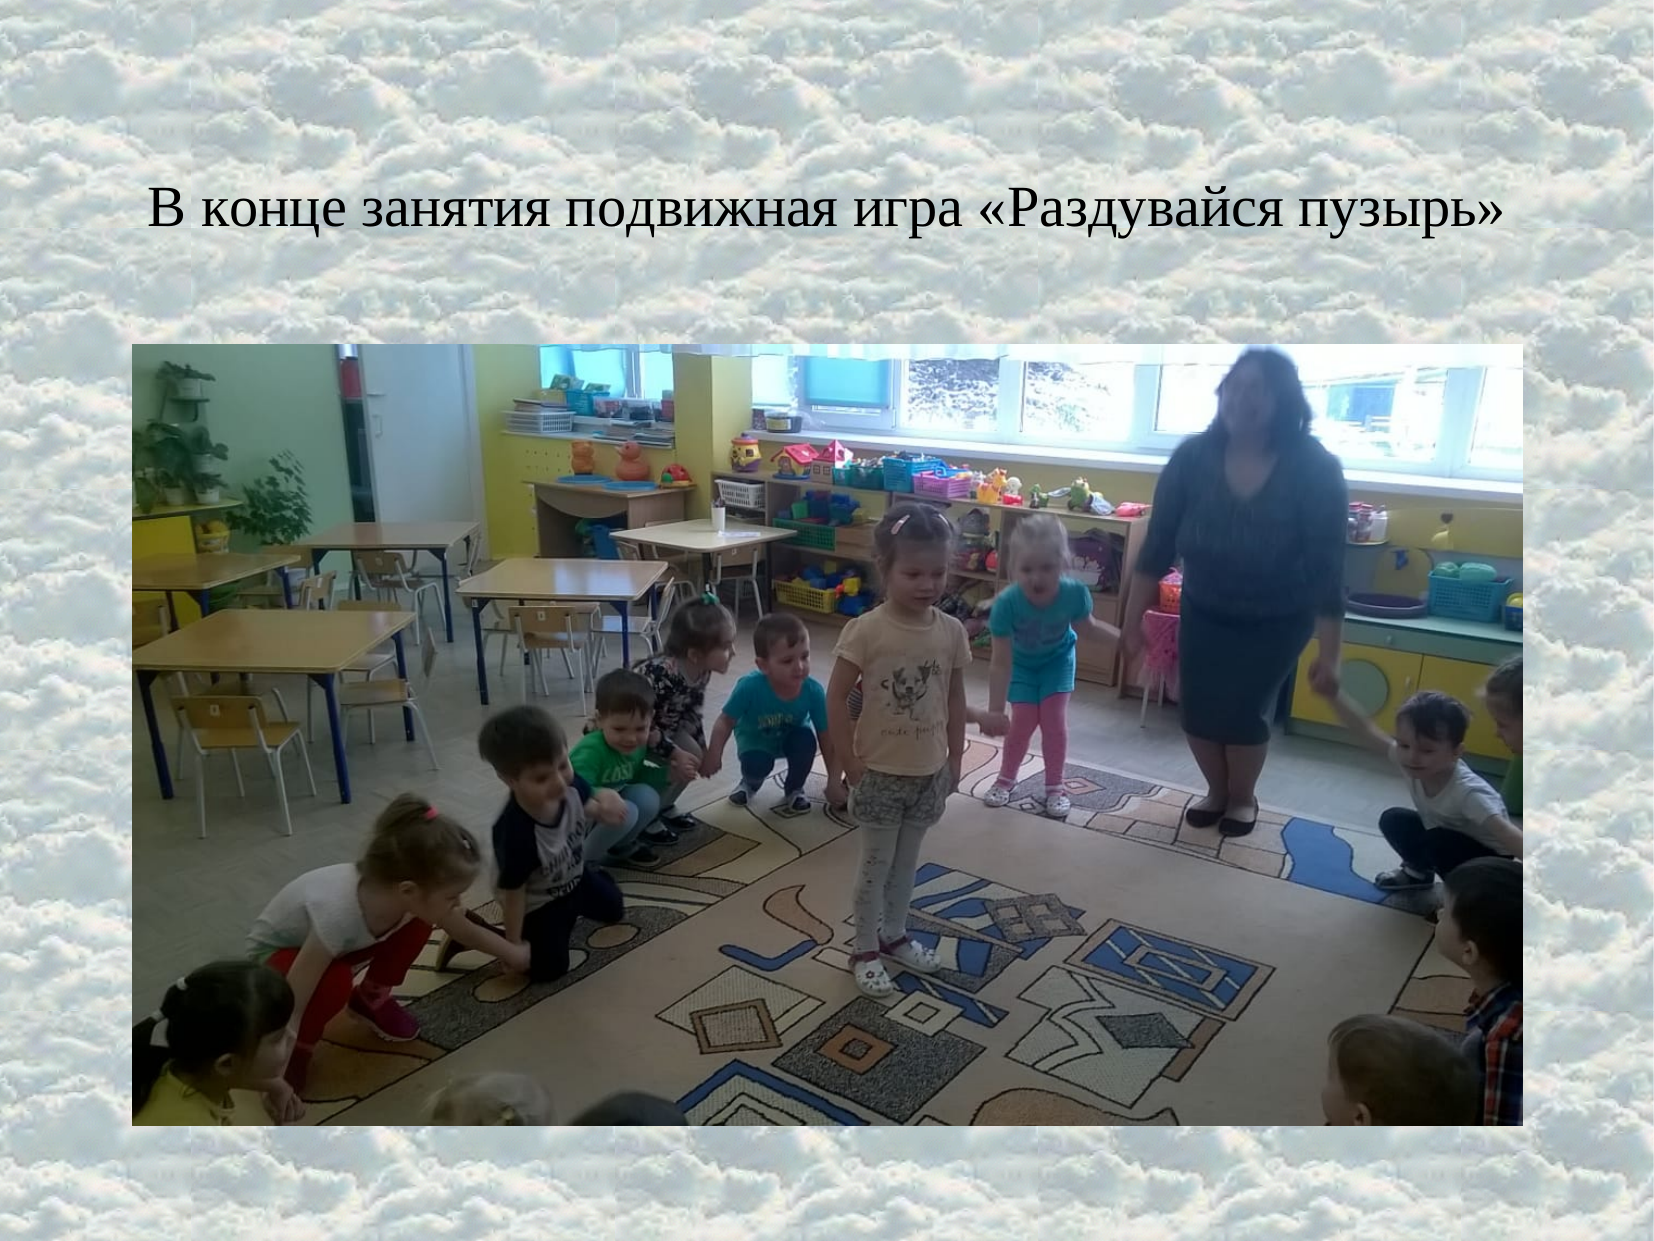

# В конце занятия подвижная игра «Раздувайся пузырь»